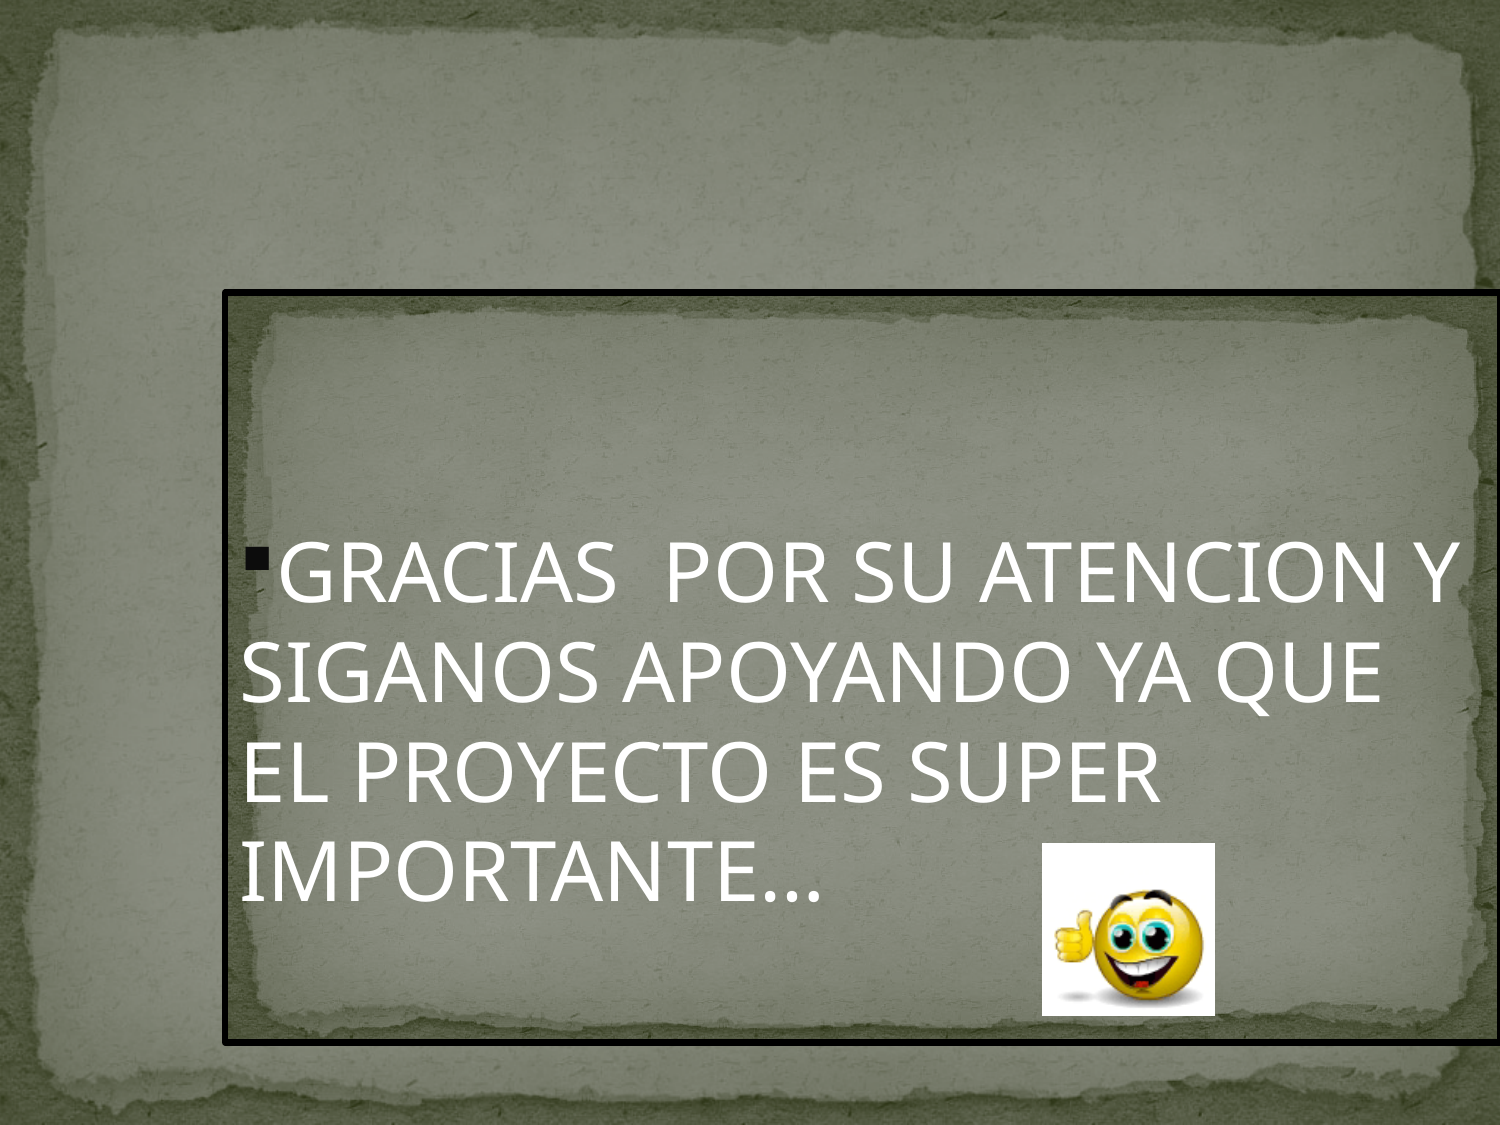

# GRACIAS POR SU ATENCION Y SIGANOS APOYANDO YA QUE EL PROYECTO ES SUPER IMPORTANTE…